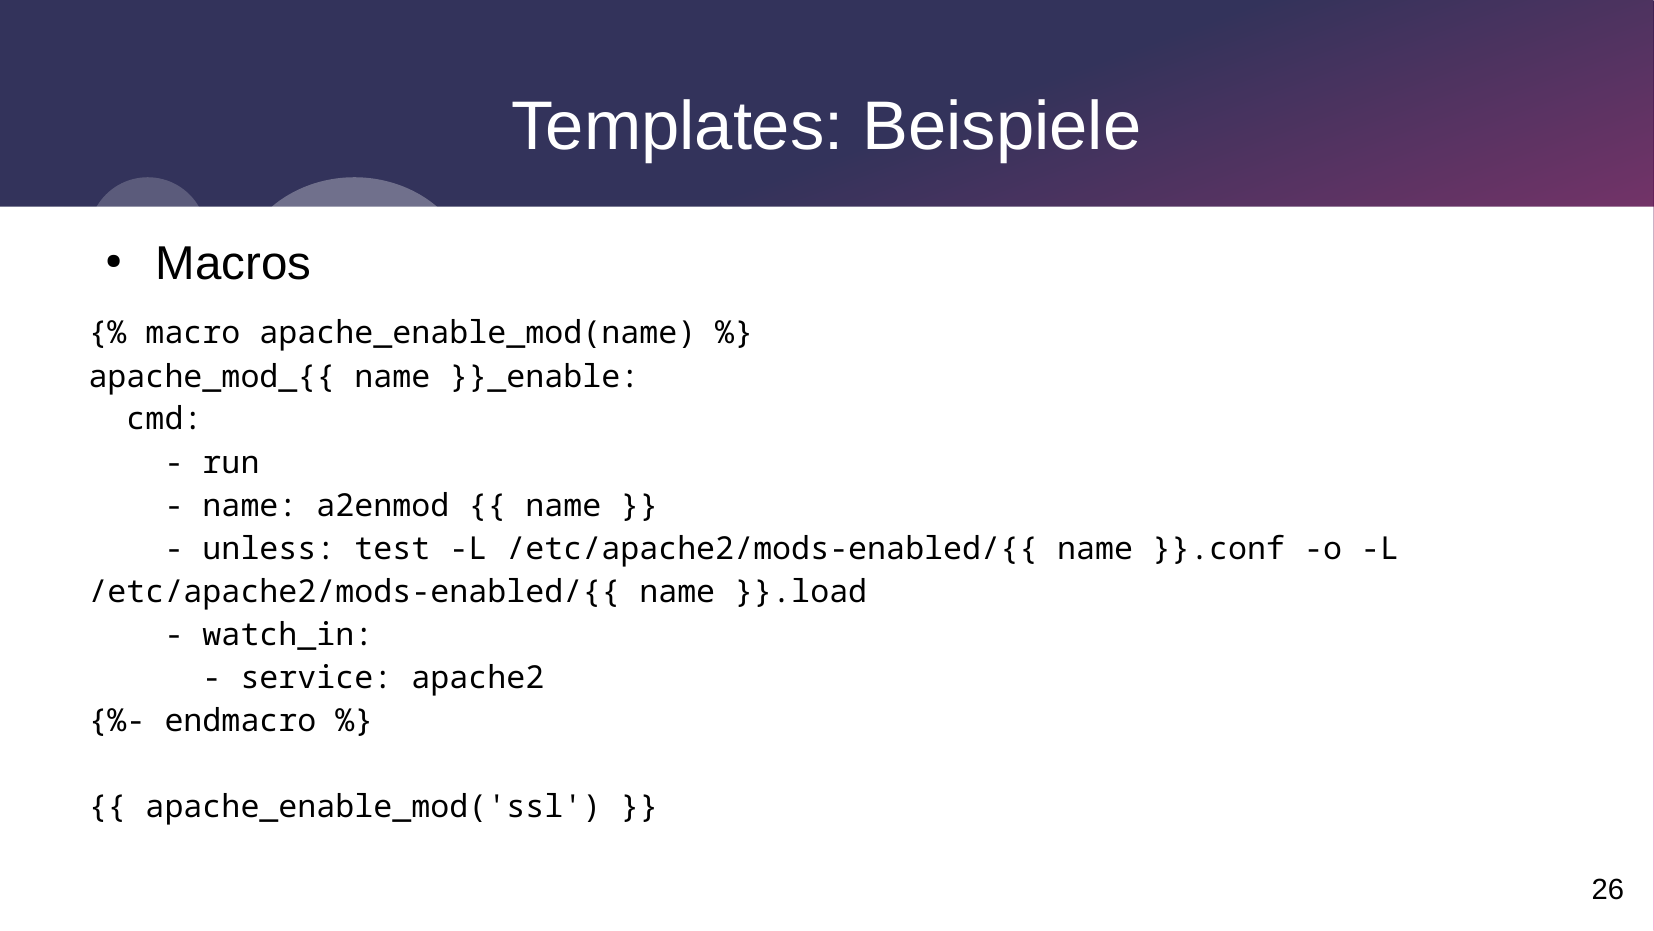

# Templates: Beispiele
Macros
{% macro apache_enable_mod(name) %}
apache_mod_{{ name }}_enable:
 cmd:
 - run
 - name: a2enmod {{ name }}
 - unless: test -L /etc/apache2/mods-enabled/{{ name }}.conf -o -L /etc/apache2/mods-enabled/{{ name }}.load
 - watch_in:
 - service: apache2
{%- endmacro %}
{{ apache_enable_mod('ssl') }}